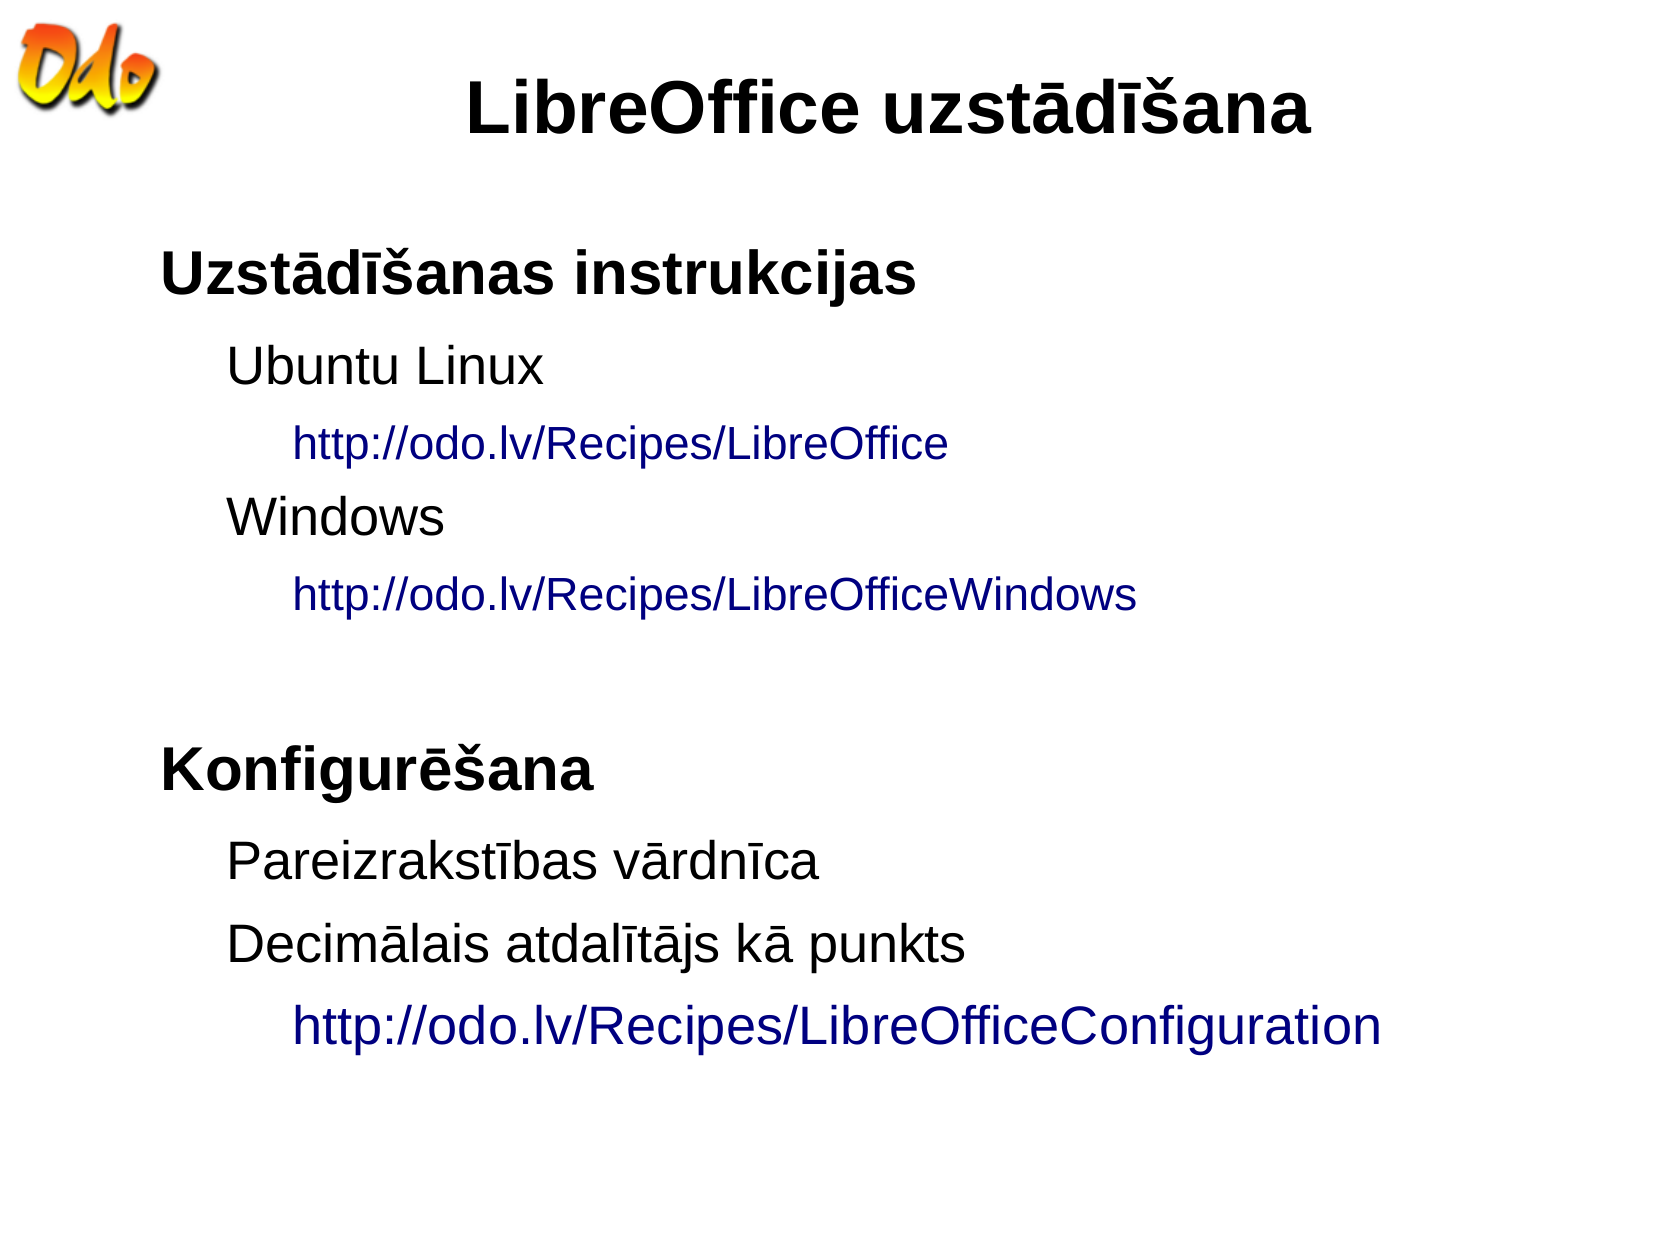

# LibreOffice uzstādīšana
Uzstādīšanas instrukcijas
Ubuntu Linux
http://odo.lv/Recipes/LibreOffice
Windows
http://odo.lv/Recipes/LibreOfficeWindows
Konfigurēšana
Pareizrakstības vārdnīca
Decimālais atdalītājs kā punkts
http://odo.lv/Recipes/LibreOfficeConfiguration